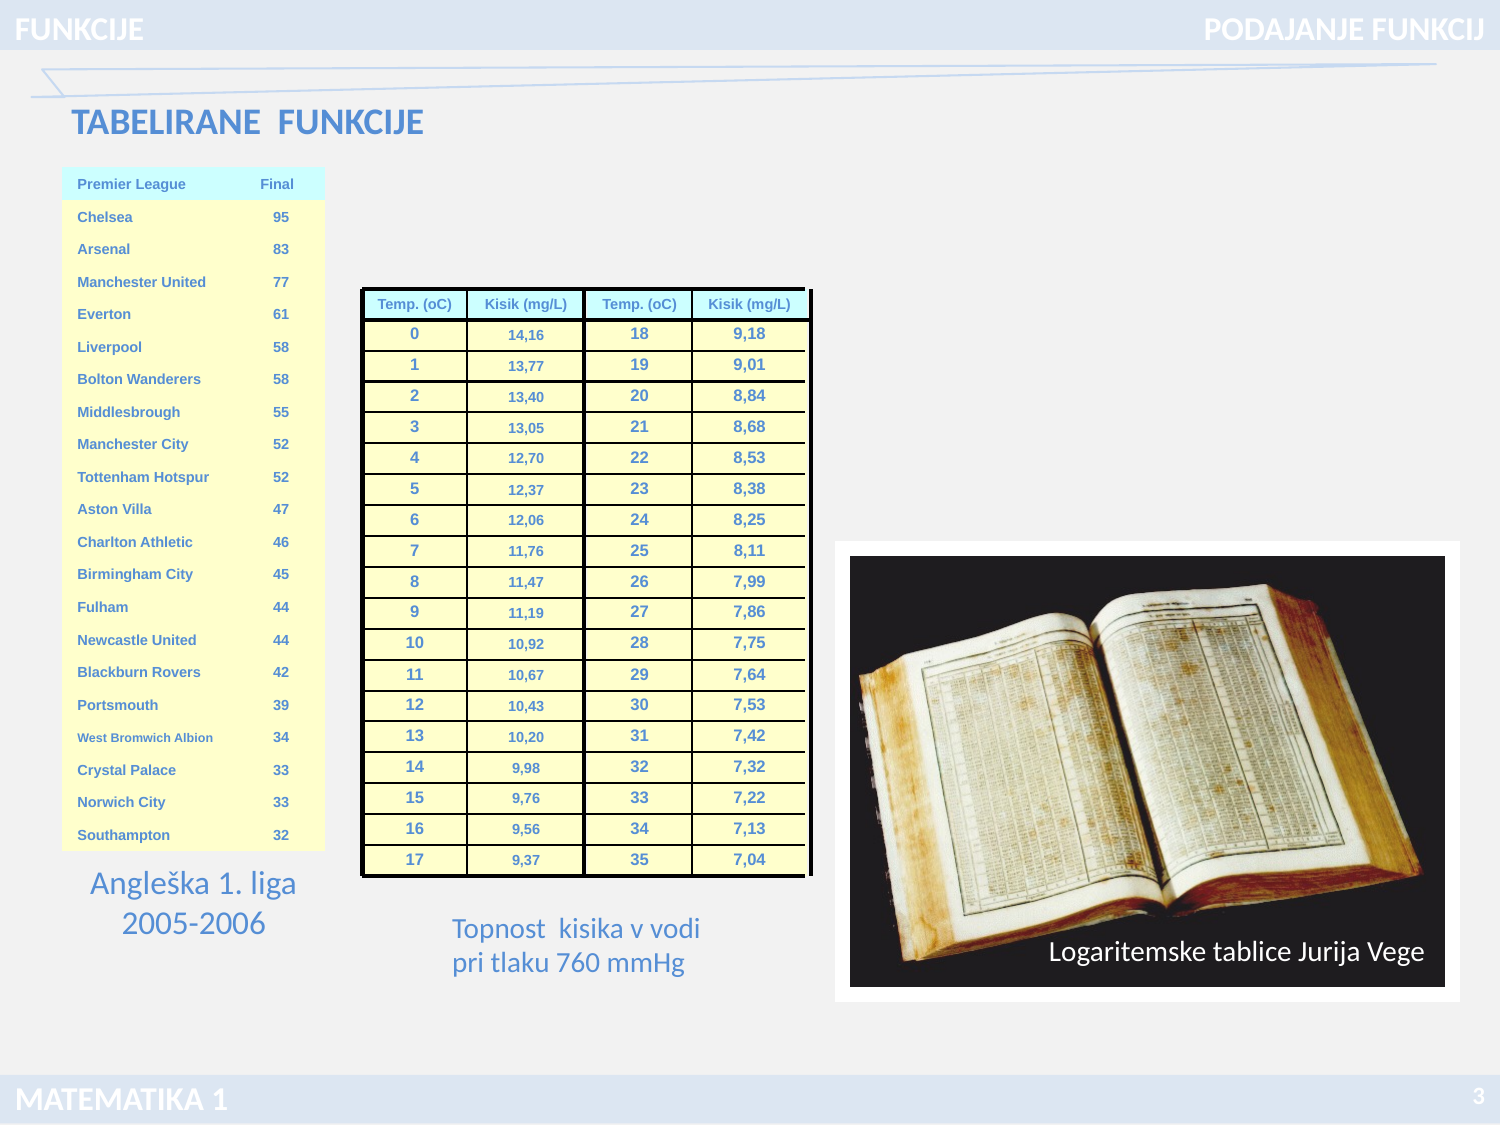

FUNKCIJE
PODAJANJE FUNKCIJ
TABELIRANE FUNKCIJE
| Premier League | Final |
| --- | --- |
| Chelsea | 95 |
| Arsenal | 83 |
| Manchester United | 77 |
| Everton | 61 |
| Liverpool | 58 |
| Bolton Wanderers | 58 |
| Middlesbrough | 55 |
| Manchester City | 52 |
| Tottenham Hotspur | 52 |
| Aston Villa | 47 |
| Charlton Athletic | 46 |
| Birmingham City | 45 |
| Fulham | 44 |
| Newcastle United | 44 |
| Blackburn Rovers | 42 |
| Portsmouth | 39 |
| West Bromwich Albion | 34 |
| Crystal Palace | 33 |
| Norwich City | 33 |
| Southampton | 32 |
Temp. (oC)
Kisik (mg/L)
Temp. (oC)
Kisik (mg/L)
0
14,16
18
9,18
1
13,77
19
9,01
2
13,40
20
8,84
3
13,05
21
8,68
4
12,70
22
8,53
5
12,37
23
8,38
6
12,06
24
8,25
7
11,76
25
8,11
8
11,47
26
7,99
9
11,19
27
7,86
10
10,92
28
7,75
11
10,67
29
7,64
12
10,43
30
7,53
13
10,20
31
7,42
14
9,98
32
7,32
15
9,76
33
7,22
16
9,56
34
7,13
17
9,37
35
7,04
Topnost kisika v vodi pri tlaku 760 mmHg
Logaritemske tablice Jurija Vege
Angleška 1. liga 2005-2006
MATEMATIKA 1